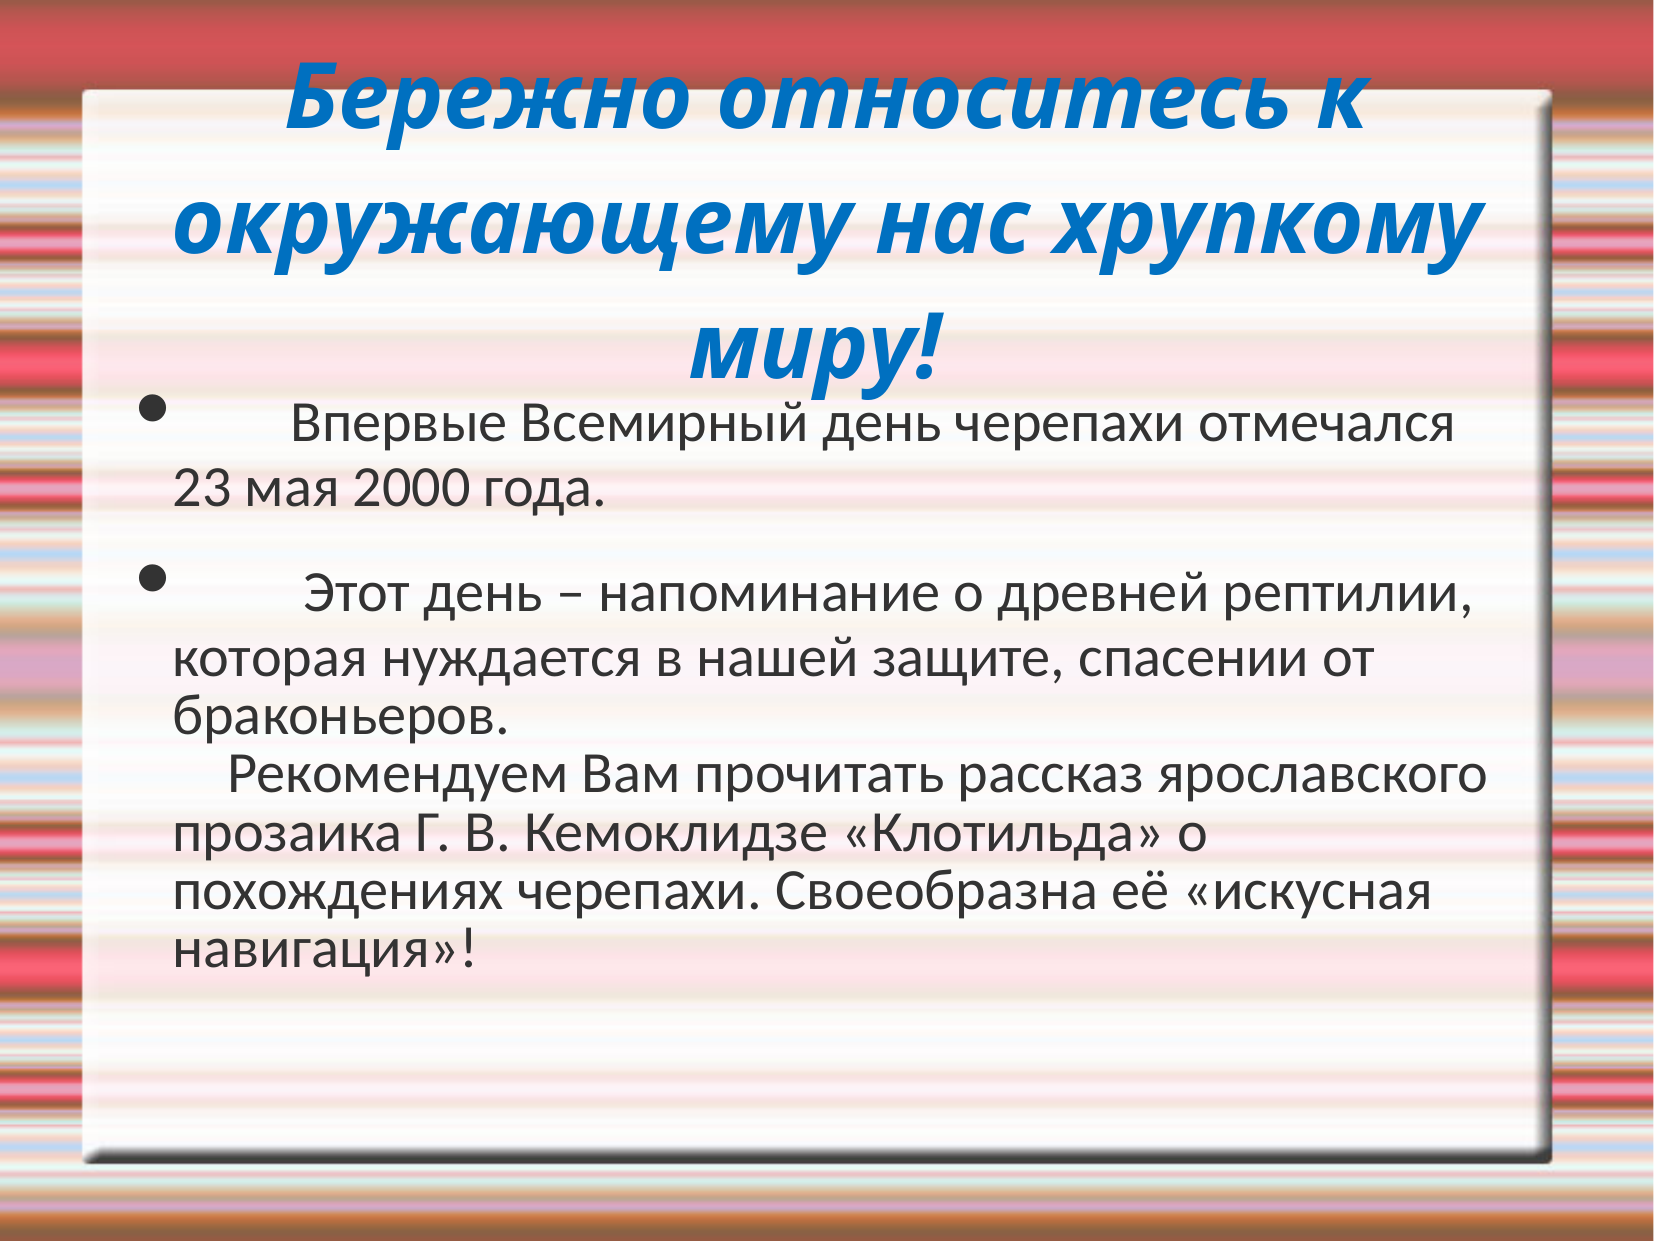

# Бережно относитесь к окружающему нас хрупкому миру!
•	Впервые Всемирный день черепахи отмечался 23 мая 2000 года.
•	 Этот день – напоминание о древней рептилии, которая нуждается в нашей защите, спасении от браконьеров.
 Рекомендуем Вам прочитать рассказ ярославского прозаика Г. В. Кемоклидзе «Клотильда» о похождениях черепахи. Своеобразна её «искусная навигация»!